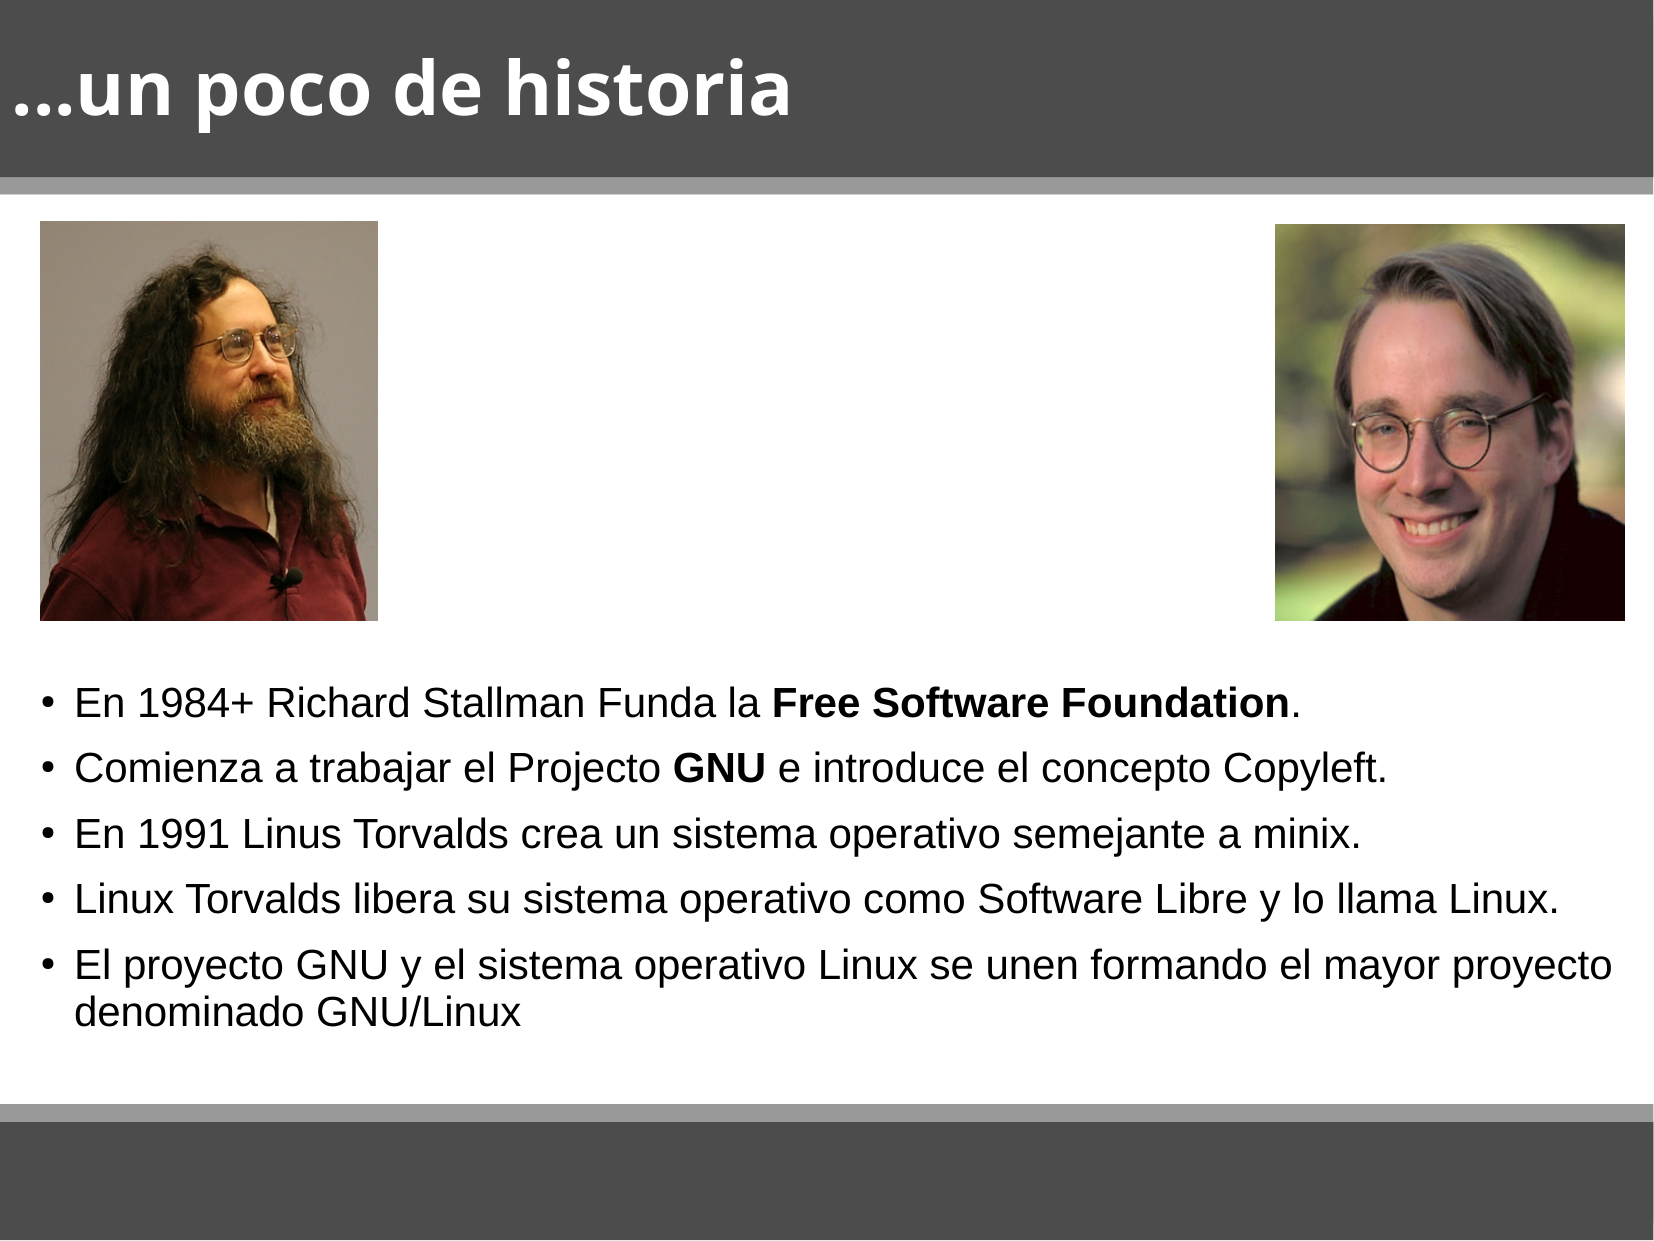

# ...un poco de historia
En 1984+ Richard Stallman Funda la Free Software Foundation.
Comienza a trabajar el Projecto GNU e introduce el concepto Copyleft.
En 1991 Linus Torvalds crea un sistema operativo semejante a minix.
Linux Torvalds libera su sistema operativo como Software Libre y lo llama Linux.
El proyecto GNU y el sistema operativo Linux se unen formando el mayor proyecto denominado GNU/Linux